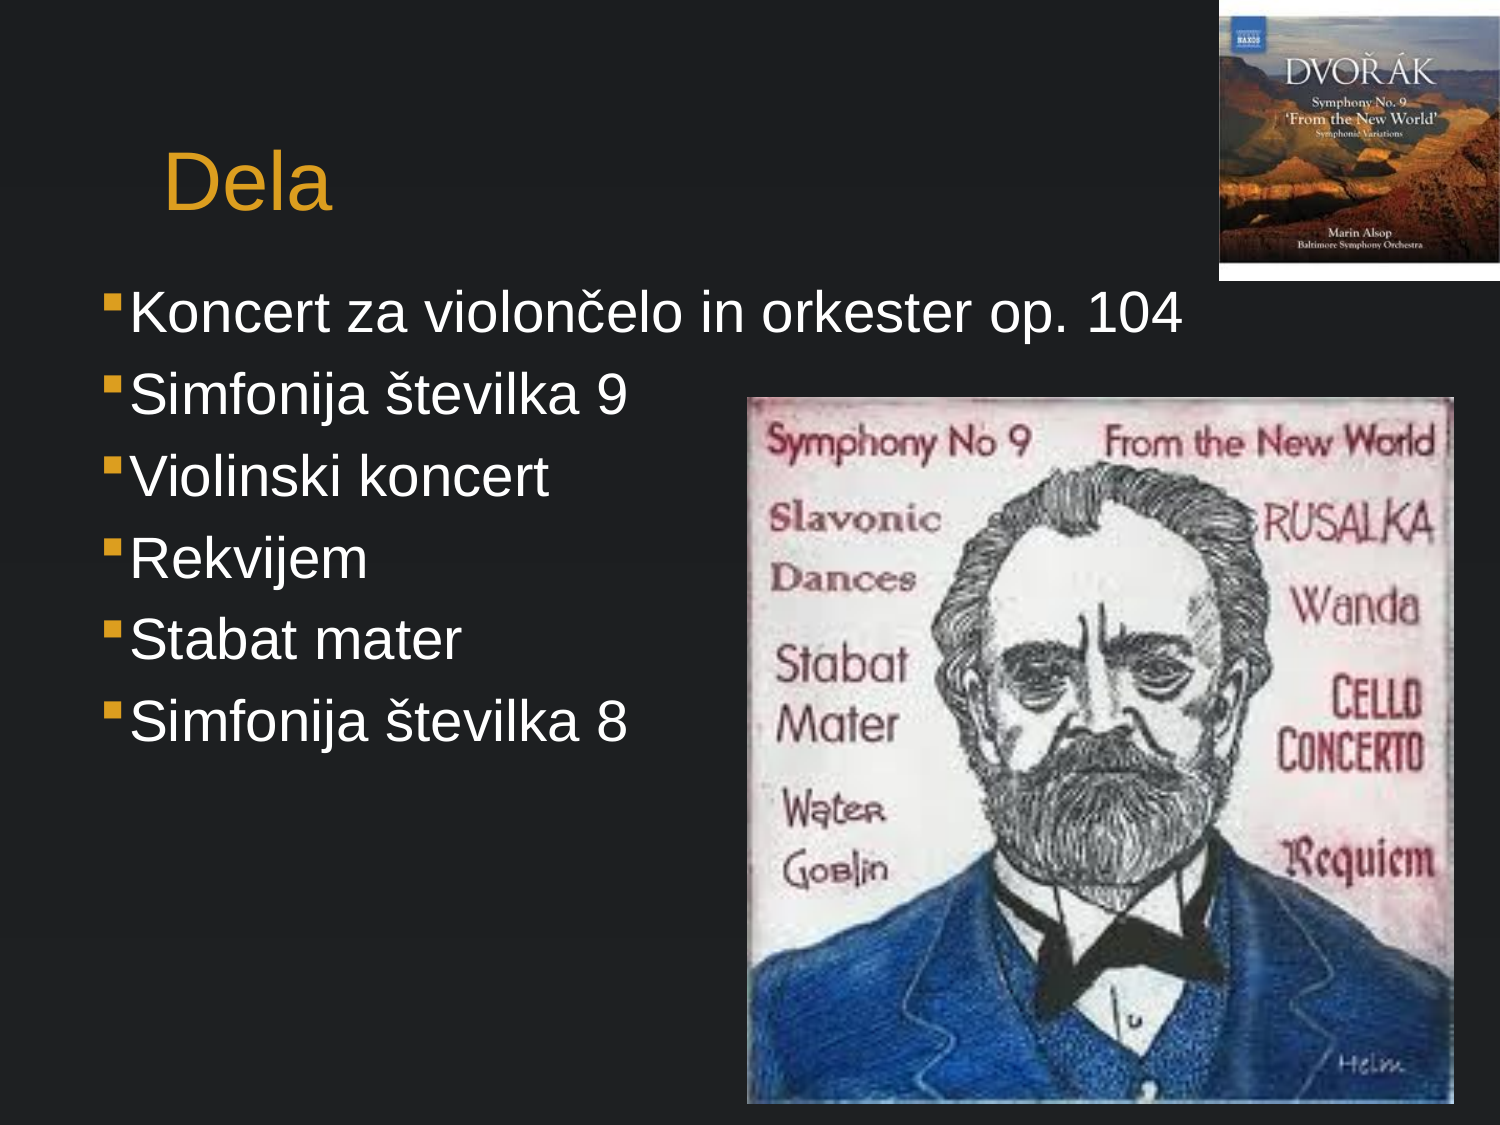

# Dela
Koncert za violončelo in orkester op. 104
Simfonija številka 9
Violinski koncert
Rekvijem
Stabat mater
Simfonija številka 8